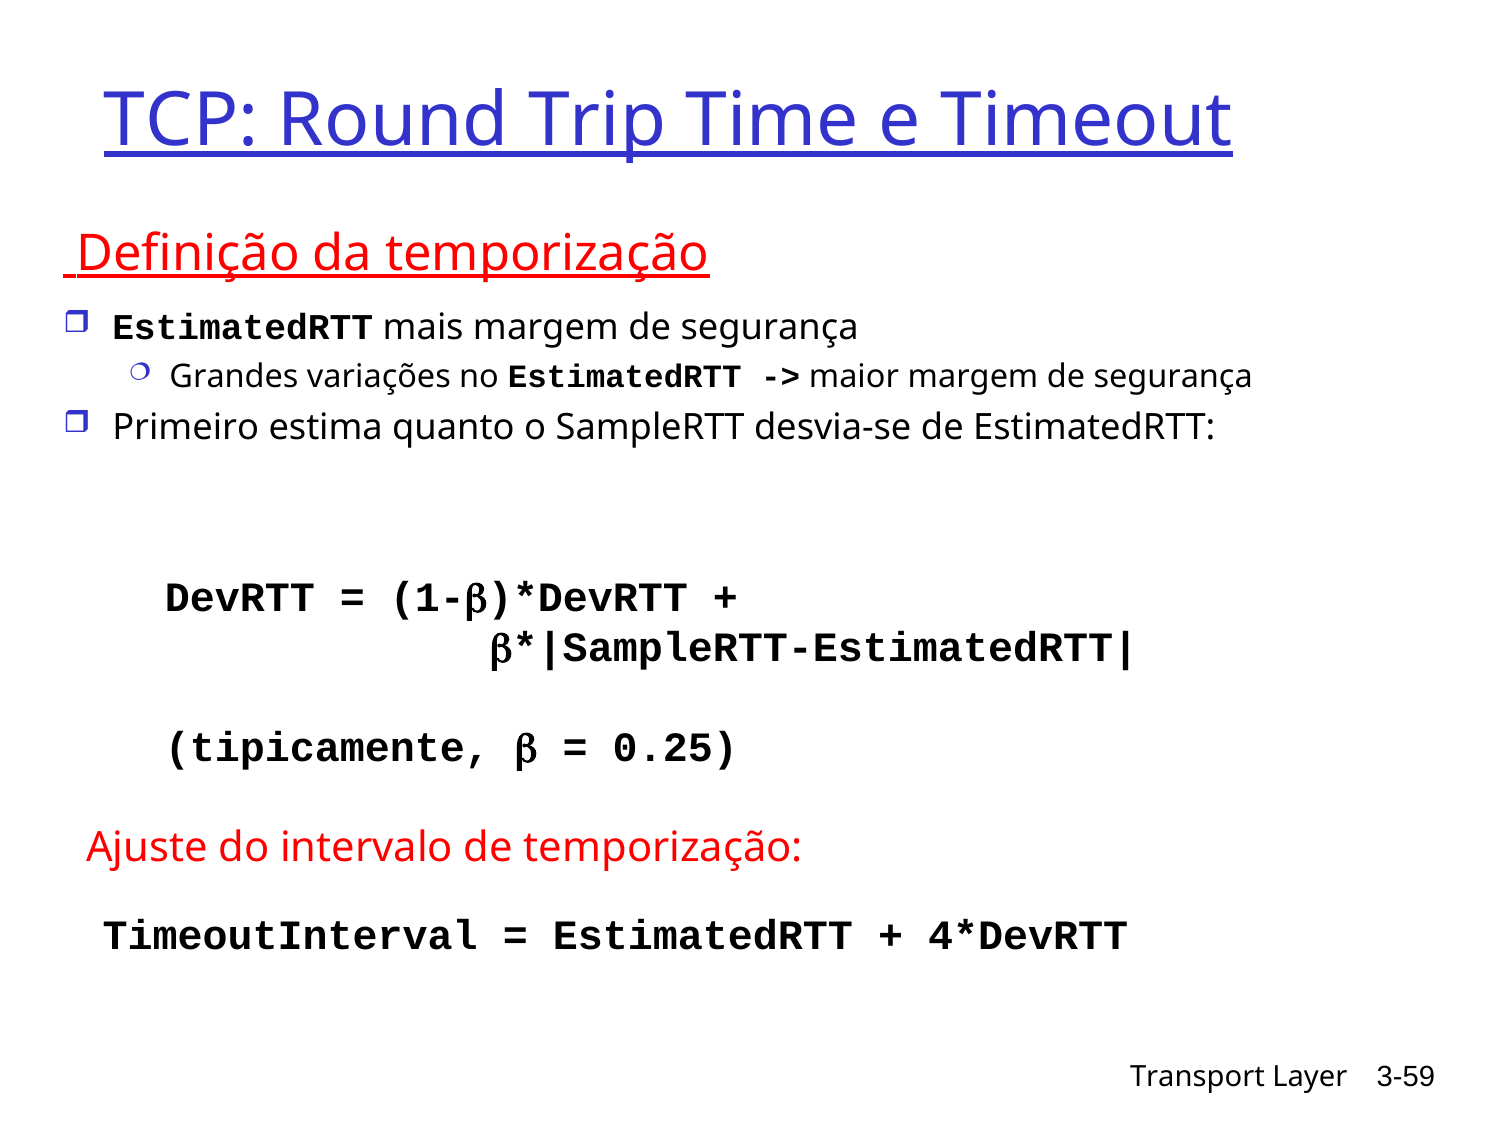

# TCP: Round Trip Time e Timeout
 Definição da temporização
EstimatedRTT mais margem de segurança
Grandes variações no EstimatedRTT -> maior margem de segurança
Primeiro estima quanto o SampleRTT desvia-se de EstimatedRTT:
DevRTT = (1-)*DevRTT +
 *|SampleRTT-EstimatedRTT|
(tipicamente,  = 0.25)
 Ajuste do intervalo de temporização:
TimeoutInterval = EstimatedRTT + 4*DevRTT
Transport Layer